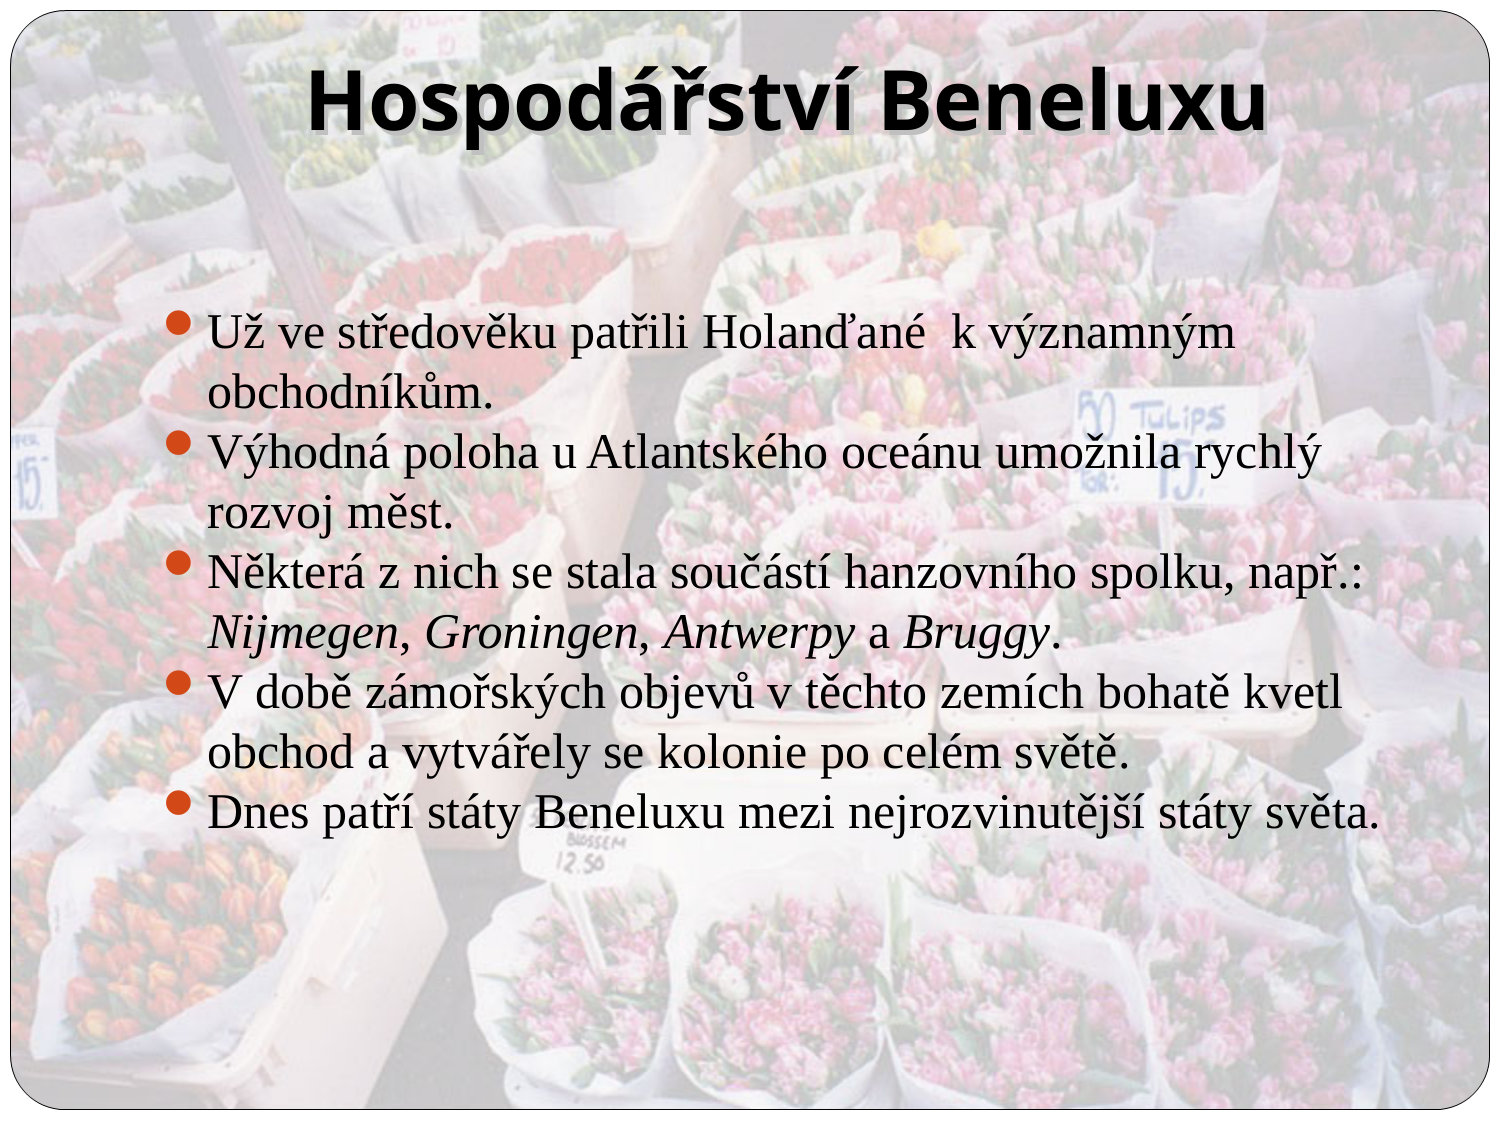

# Hospodářství Beneluxu
Už ve středověku patřili Holanďané k významným obchodníkům.
Výhodná poloha u Atlantského oceánu umožnila rychlý rozvoj měst.
Některá z nich se stala součástí hanzovního spolku, např.: Nijmegen, Groningen, Antwerpy a Bruggy.
V době zámořských objevů v těchto zemích bohatě kvetl obchod a vytvářely se kolonie po celém světě.
Dnes patří státy Beneluxu mezi nejrozvinutější státy světa.